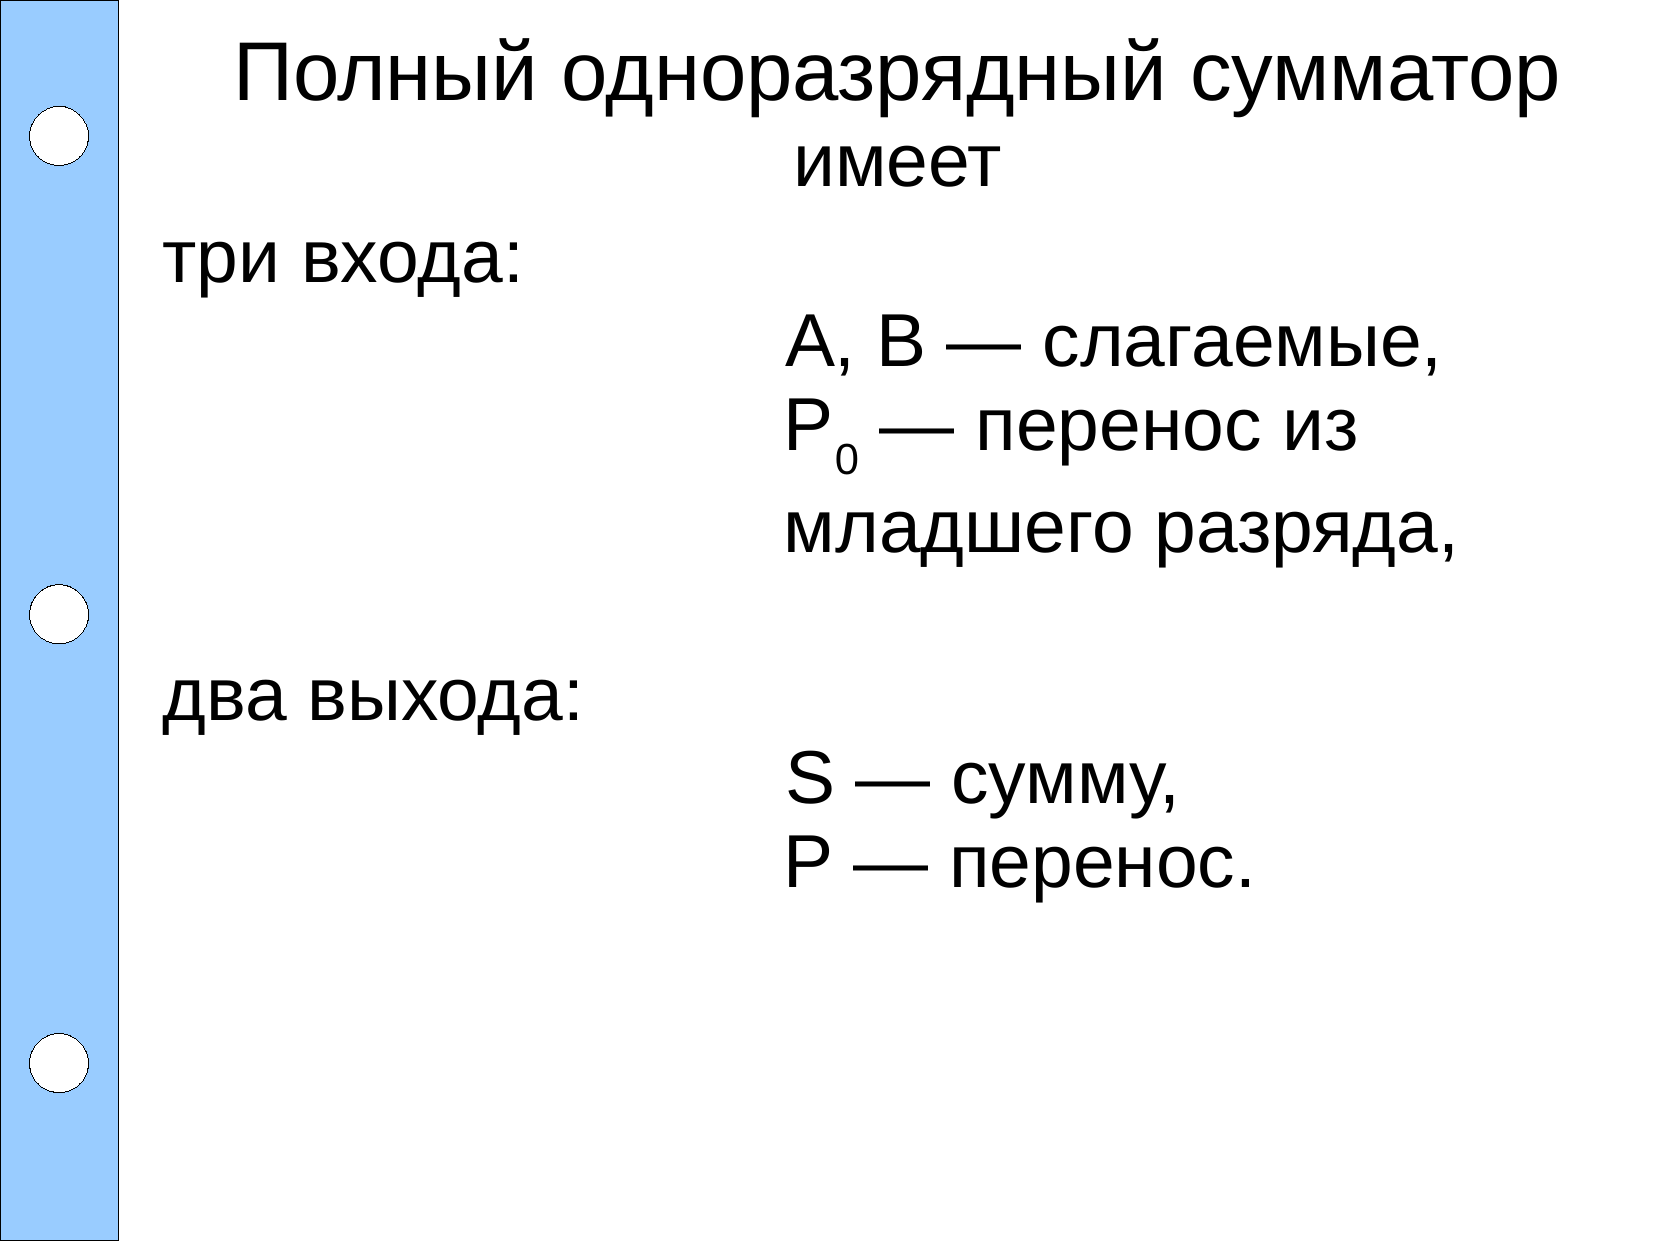

Полный одноразрядный сумматор
имеет
три входа:
 A, B — слагаемые, P0 — перенос из
 младшего разряда,
два выхода:
 S — сумму,
 P — перенос.